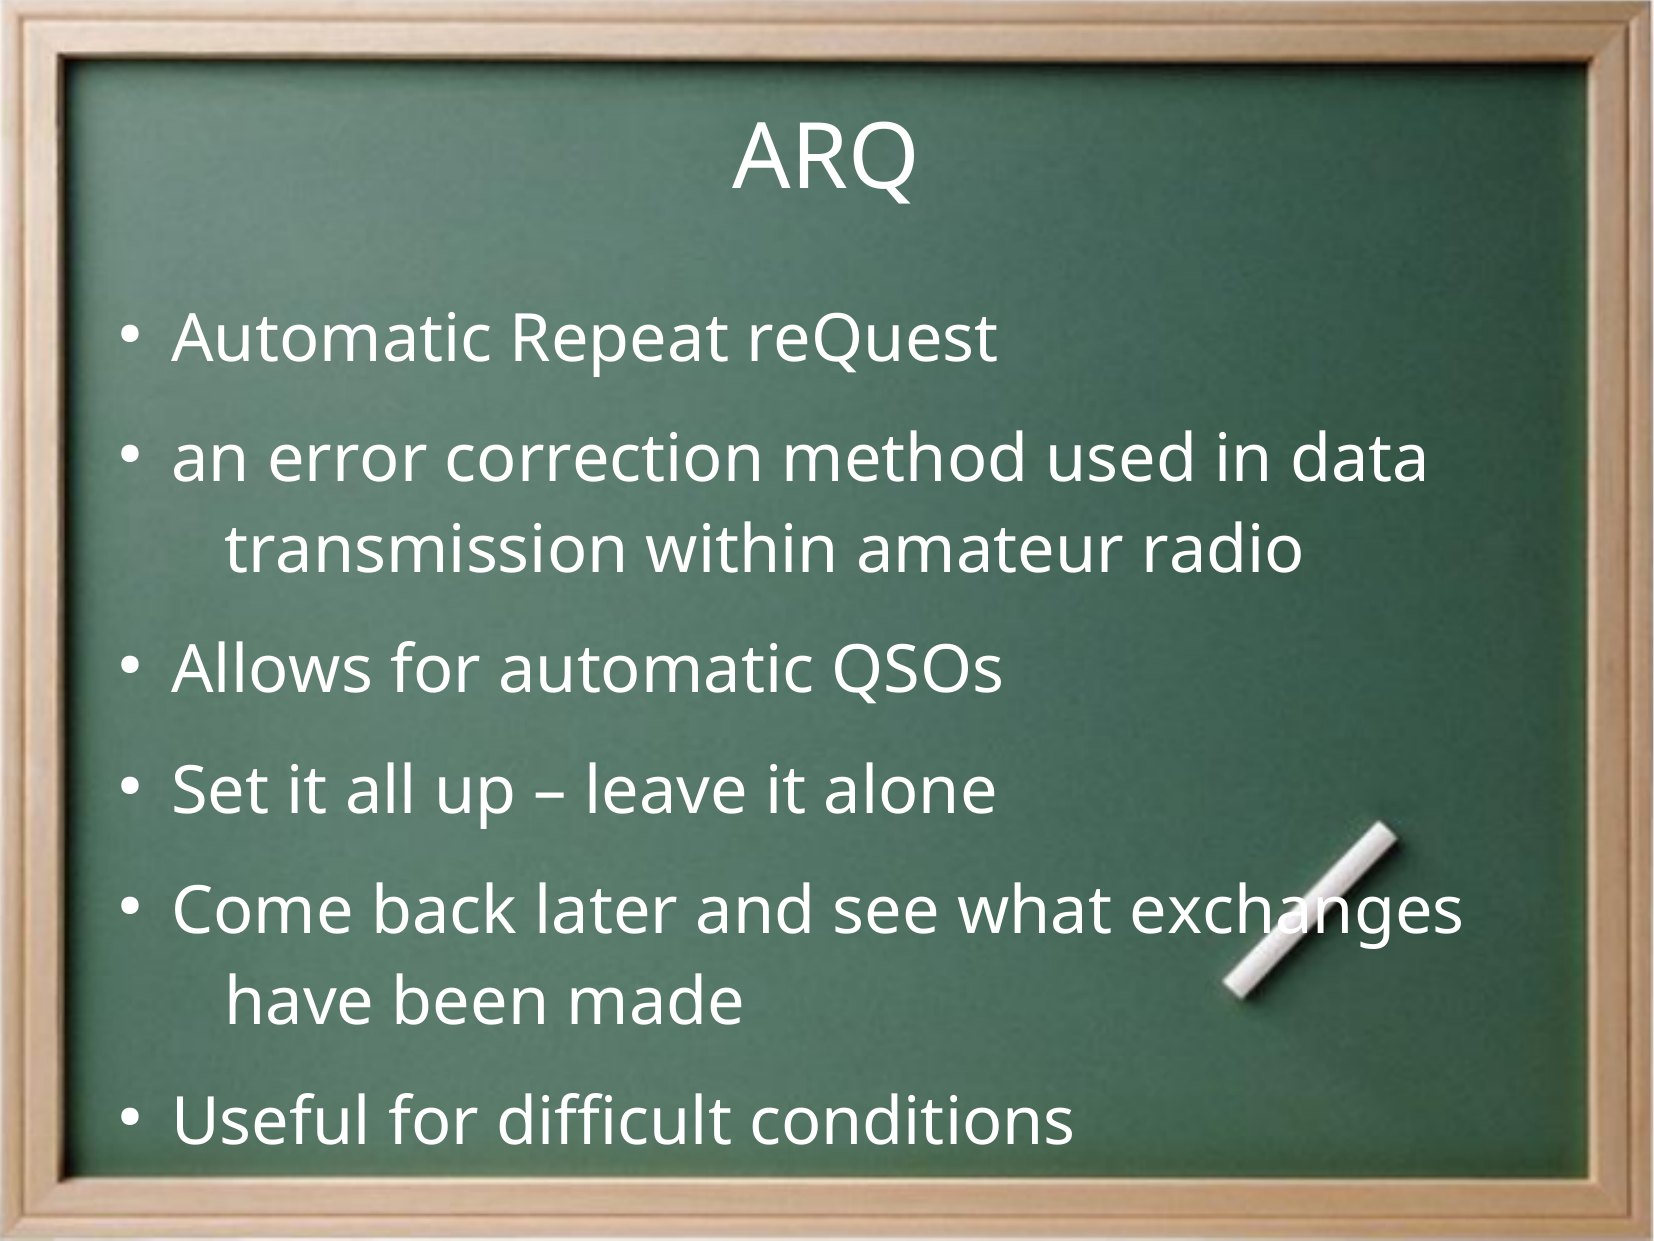

# ARQ
Automatic Repeat reQuest
an error correction method used in data transmission within amateur radio
Allows for automatic QSOs
Set it all up – leave it alone
Come back later and see what exchanges have been made
Useful for difficult conditions